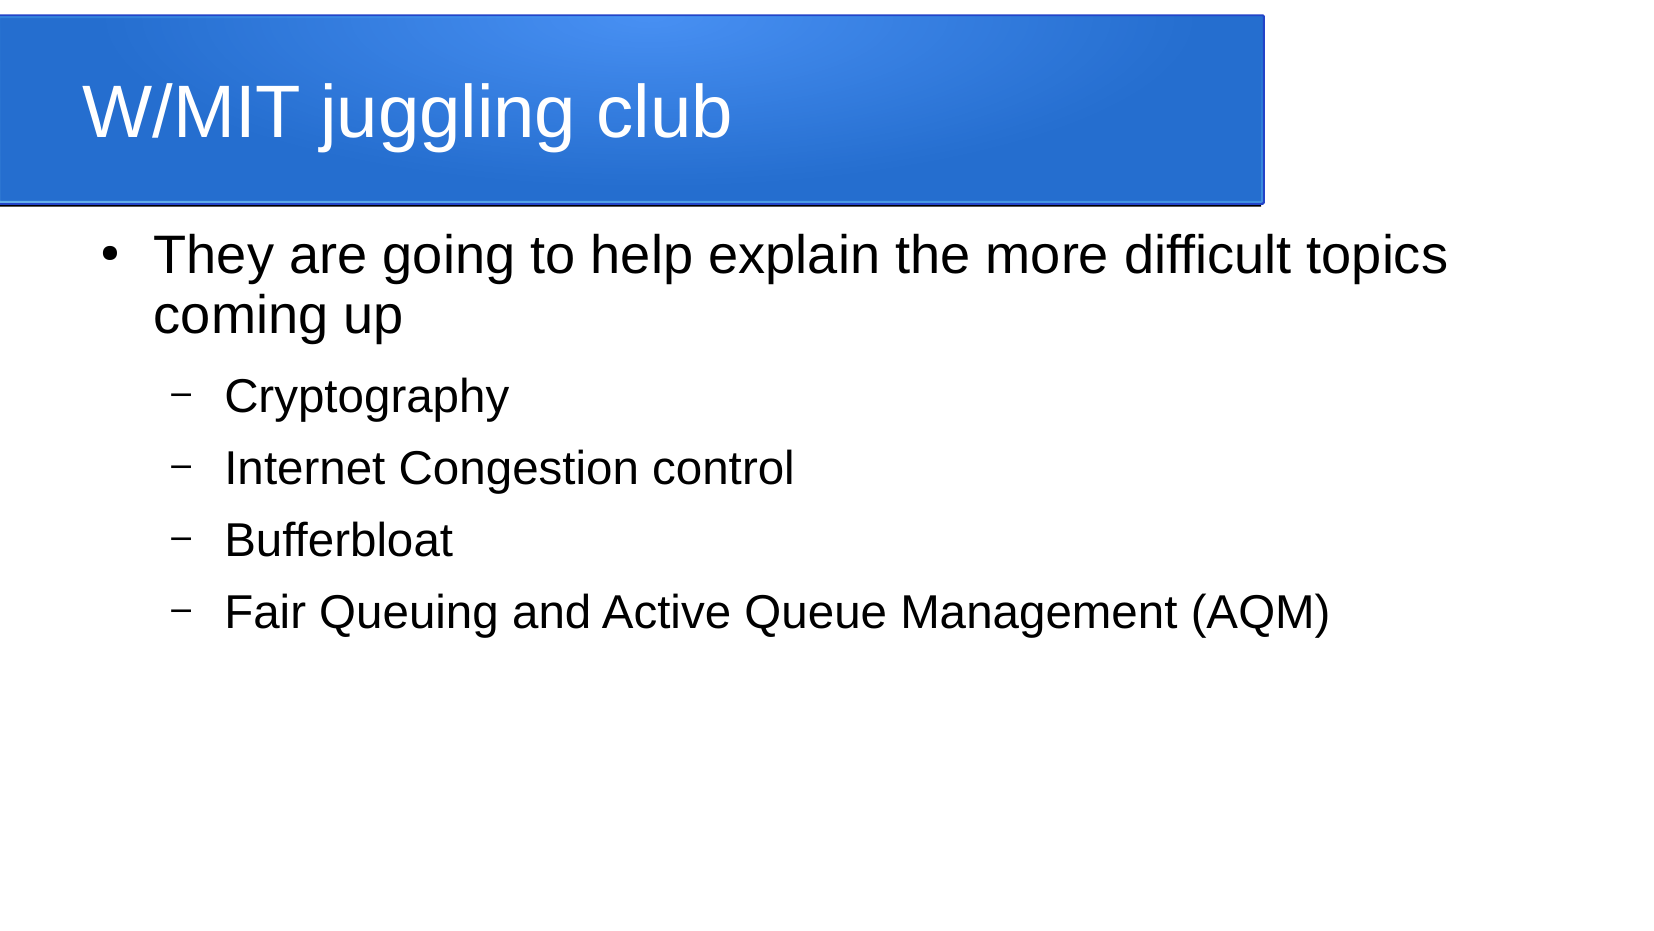

# W/MIT juggling club
They are going to help explain the more difficult topics coming up
Cryptography
Internet Congestion control
Bufferbloat
Fair Queuing and Active Queue Management (AQM)